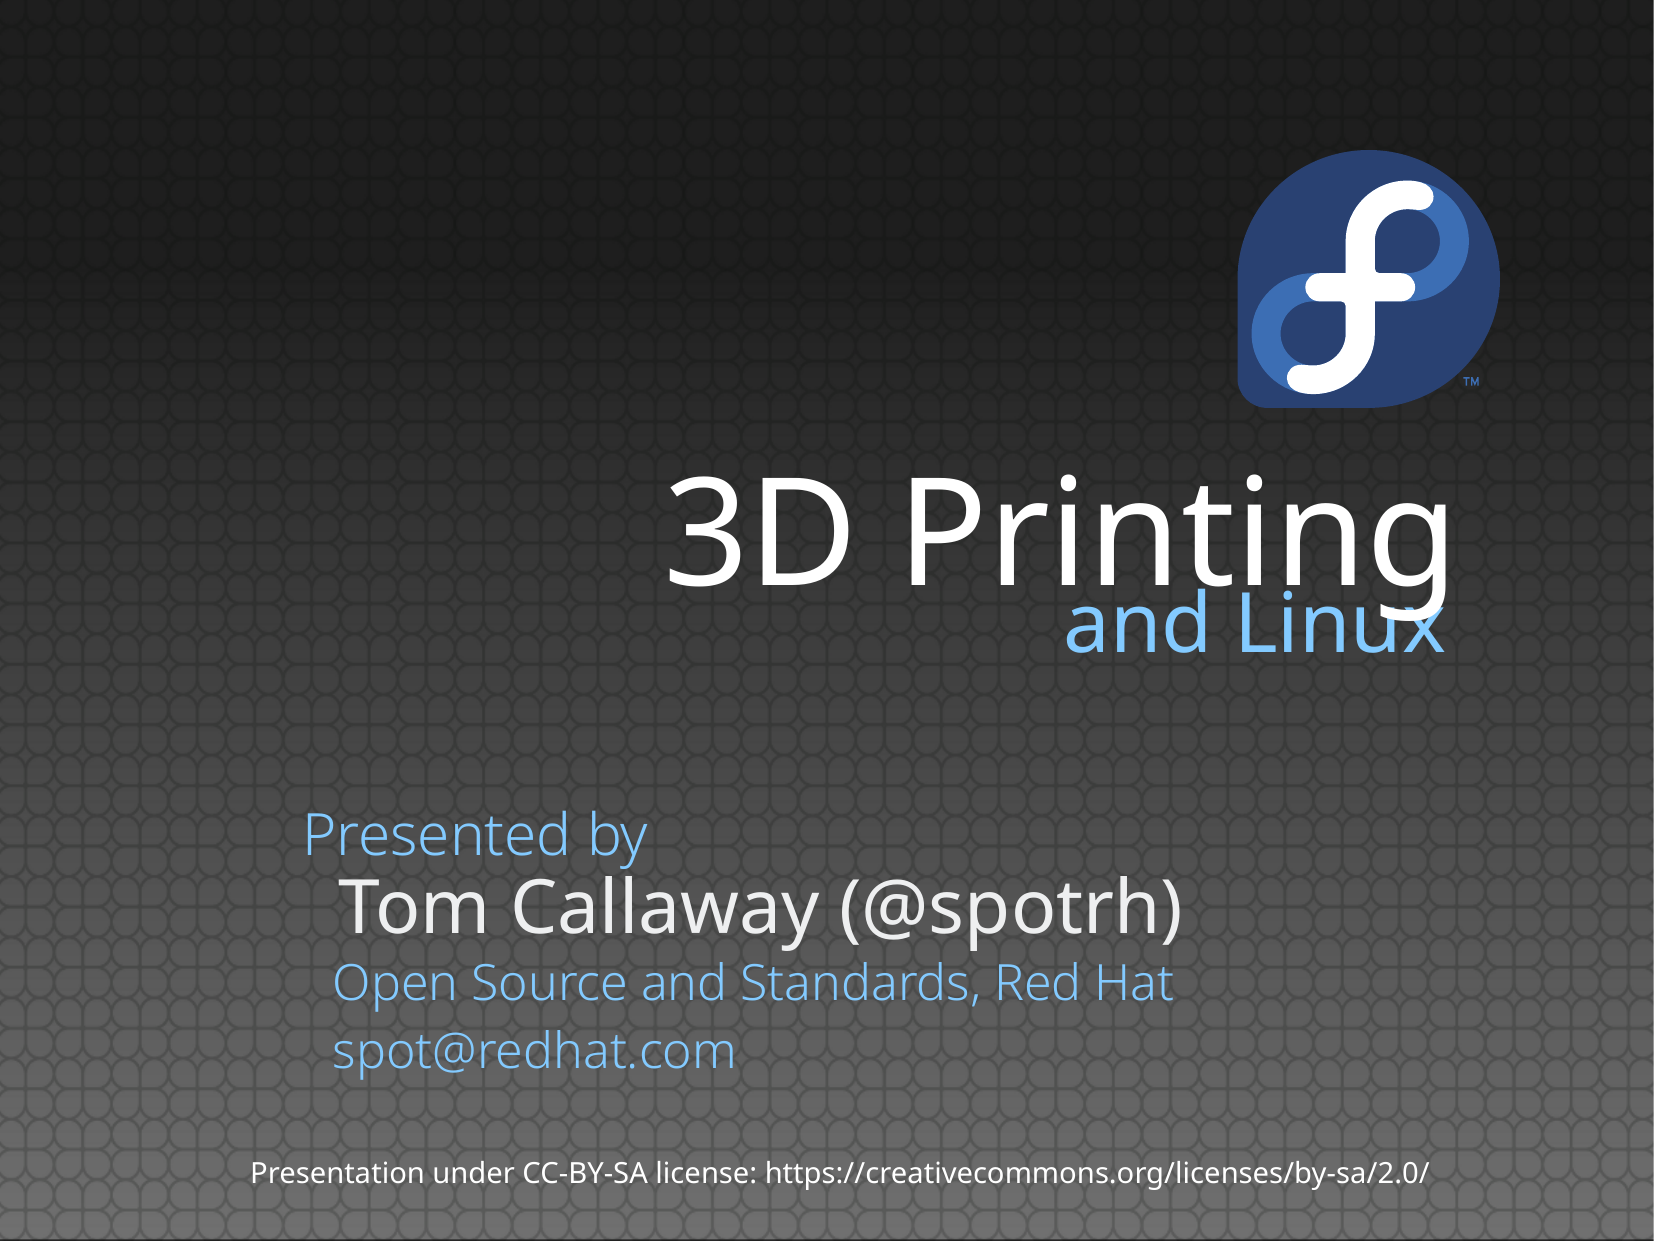

3D Printing
# and Linux
Presented by
Tom Callaway (@spotrh)
Open Source and Standards, Red Hat
spot@redhat.com
Presentation under CC-BY-SA license: https://creativecommons.org/licenses/by-sa/2.0/